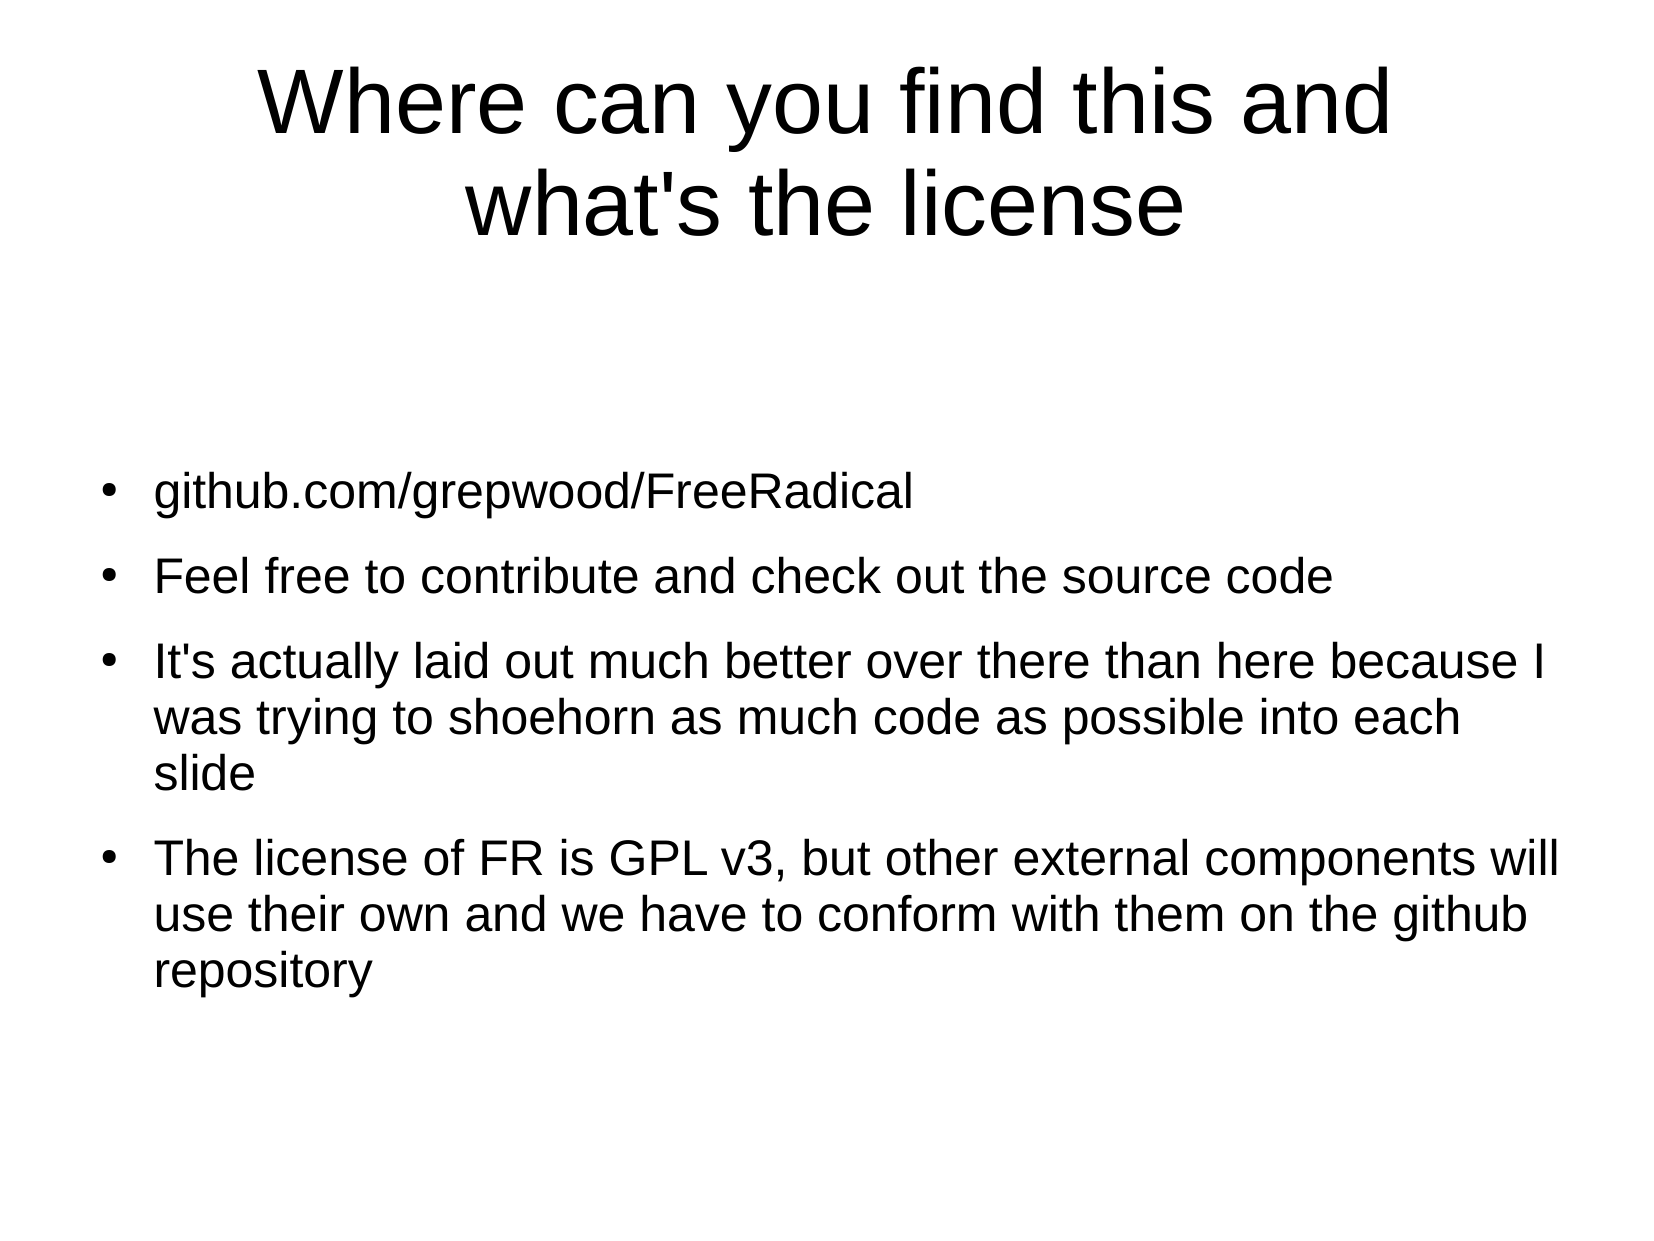

# Where can you find this and what's the license
github.com/grepwood/FreeRadical
Feel free to contribute and check out the source code
It's actually laid out much better over there than here because I was trying to shoehorn as much code as possible into each slide
The license of FR is GPL v3, but other external components will use their own and we have to conform with them on the github repository